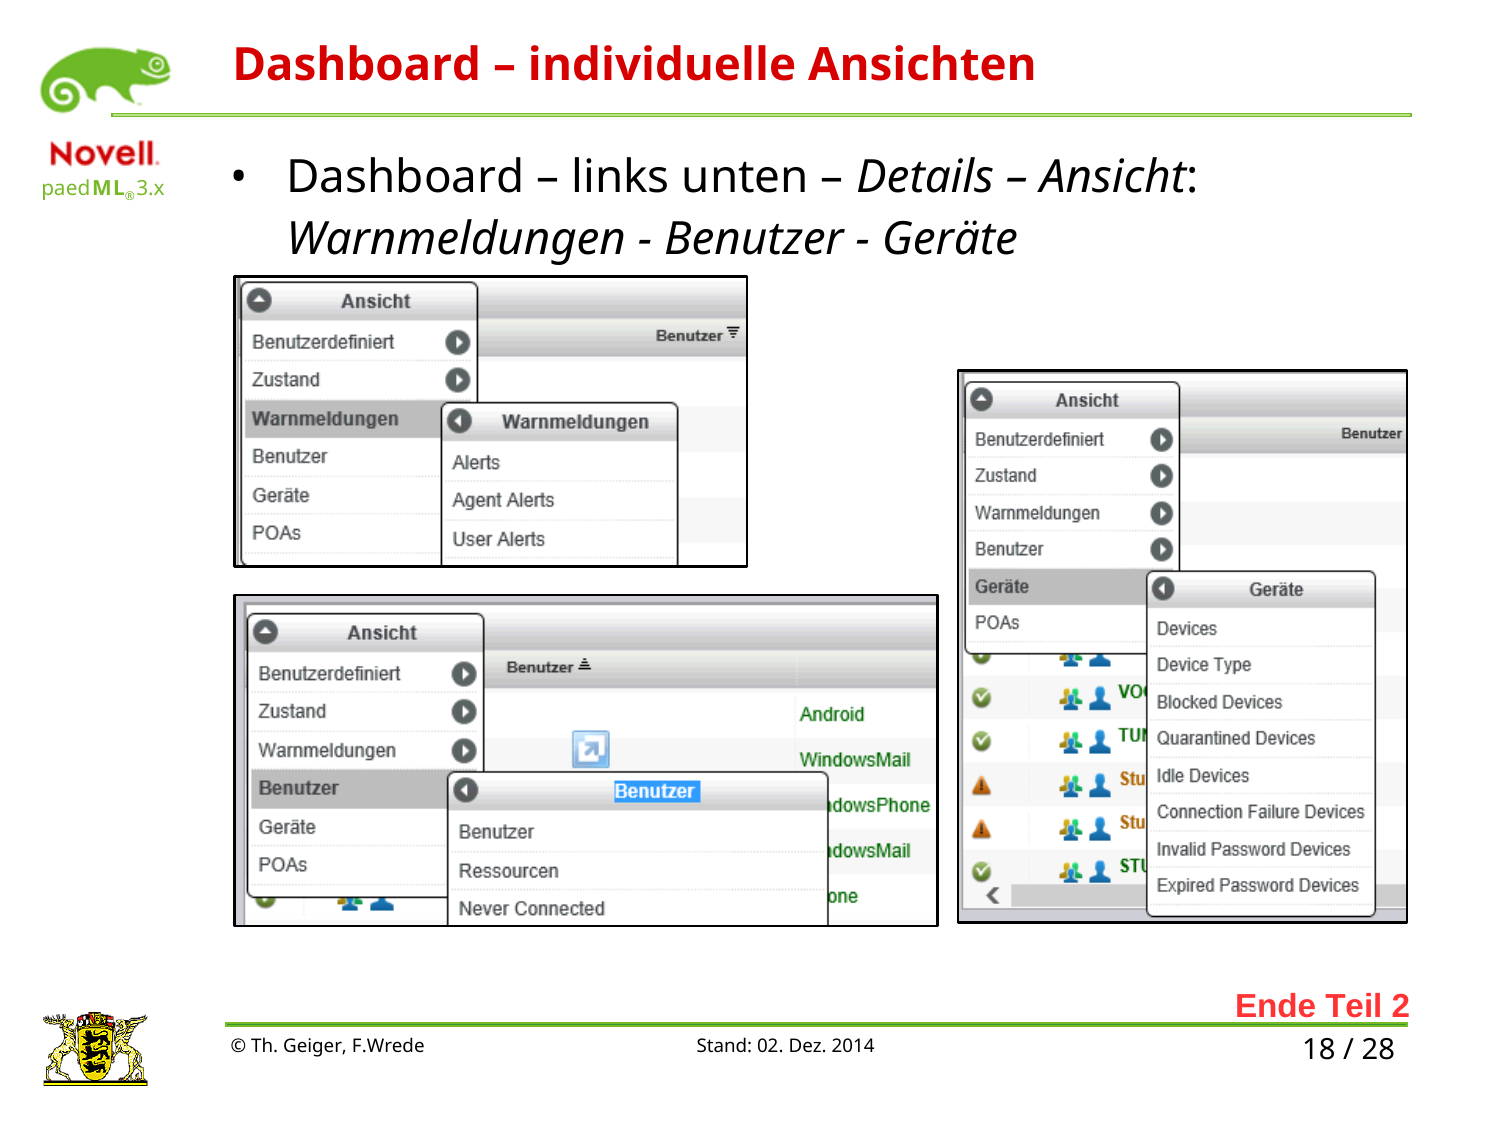

# Dashboard – individuelle Ansichten
Dashboard – links unten – Details – Ansicht:
Warnmeldungen - Benutzer - Geräte
Ende Teil 2
18
© Th. Geiger, F.Wrede
02. Dez. 2014